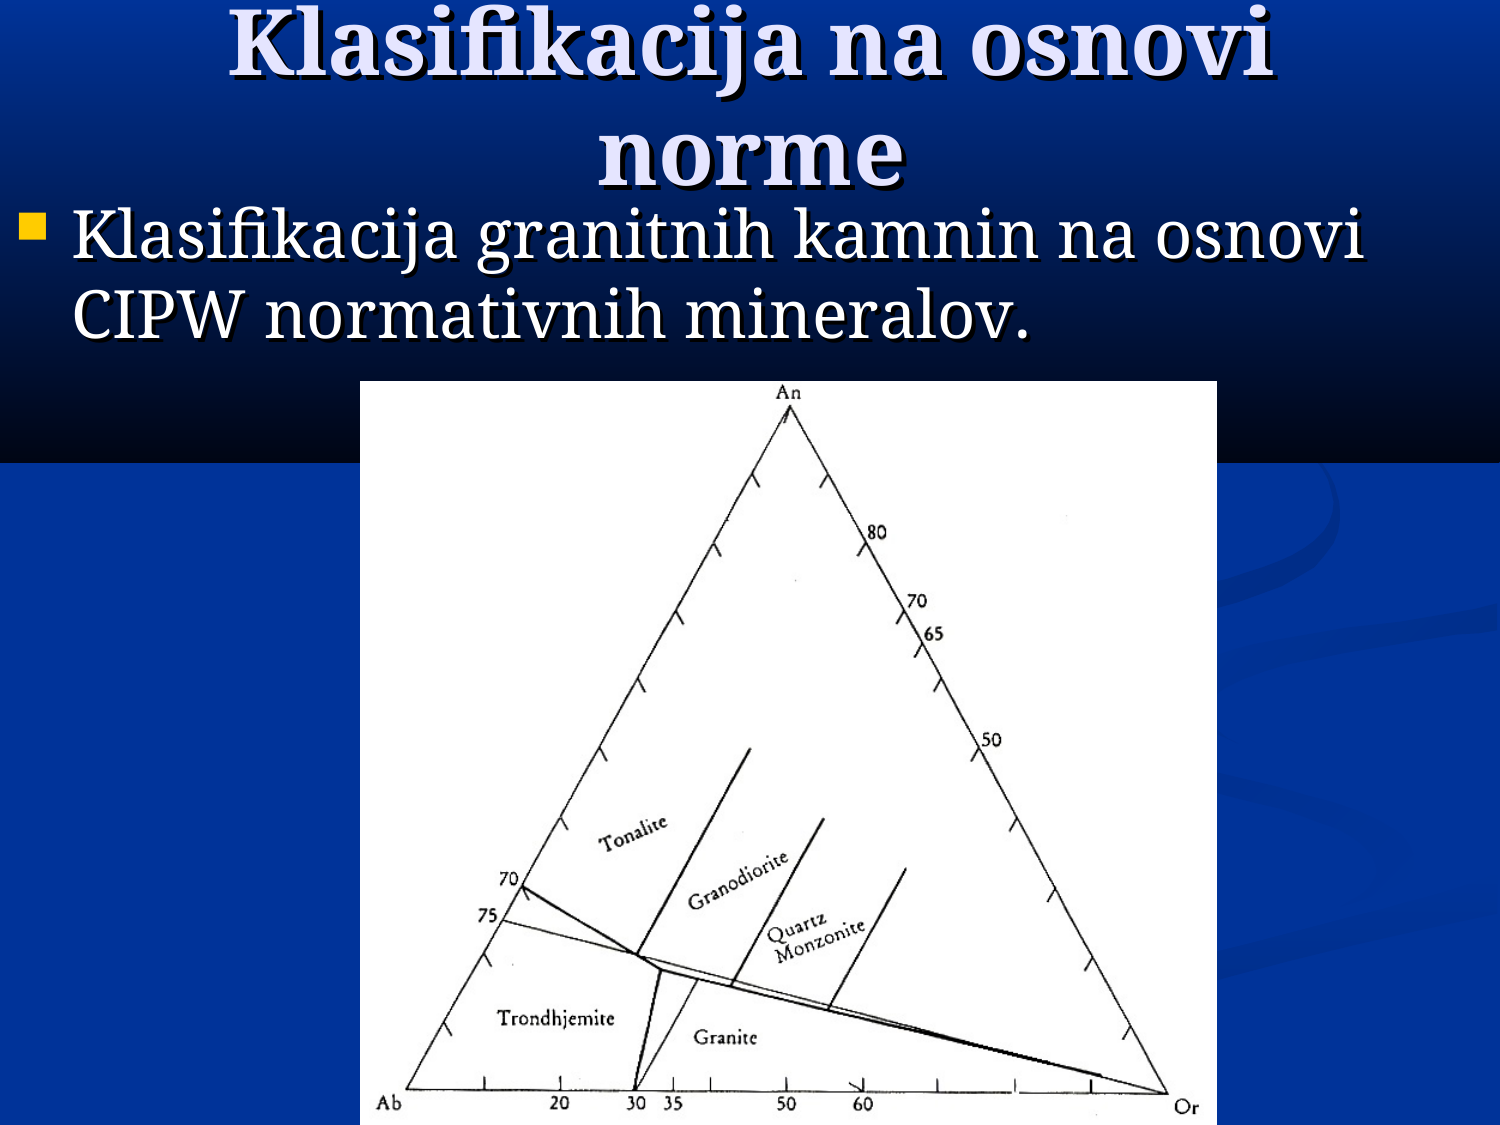

# Klasifikacija na osnovi norme
Klasifikacija granitnih kamnin na osnovi CIPW normativnih mineralov.